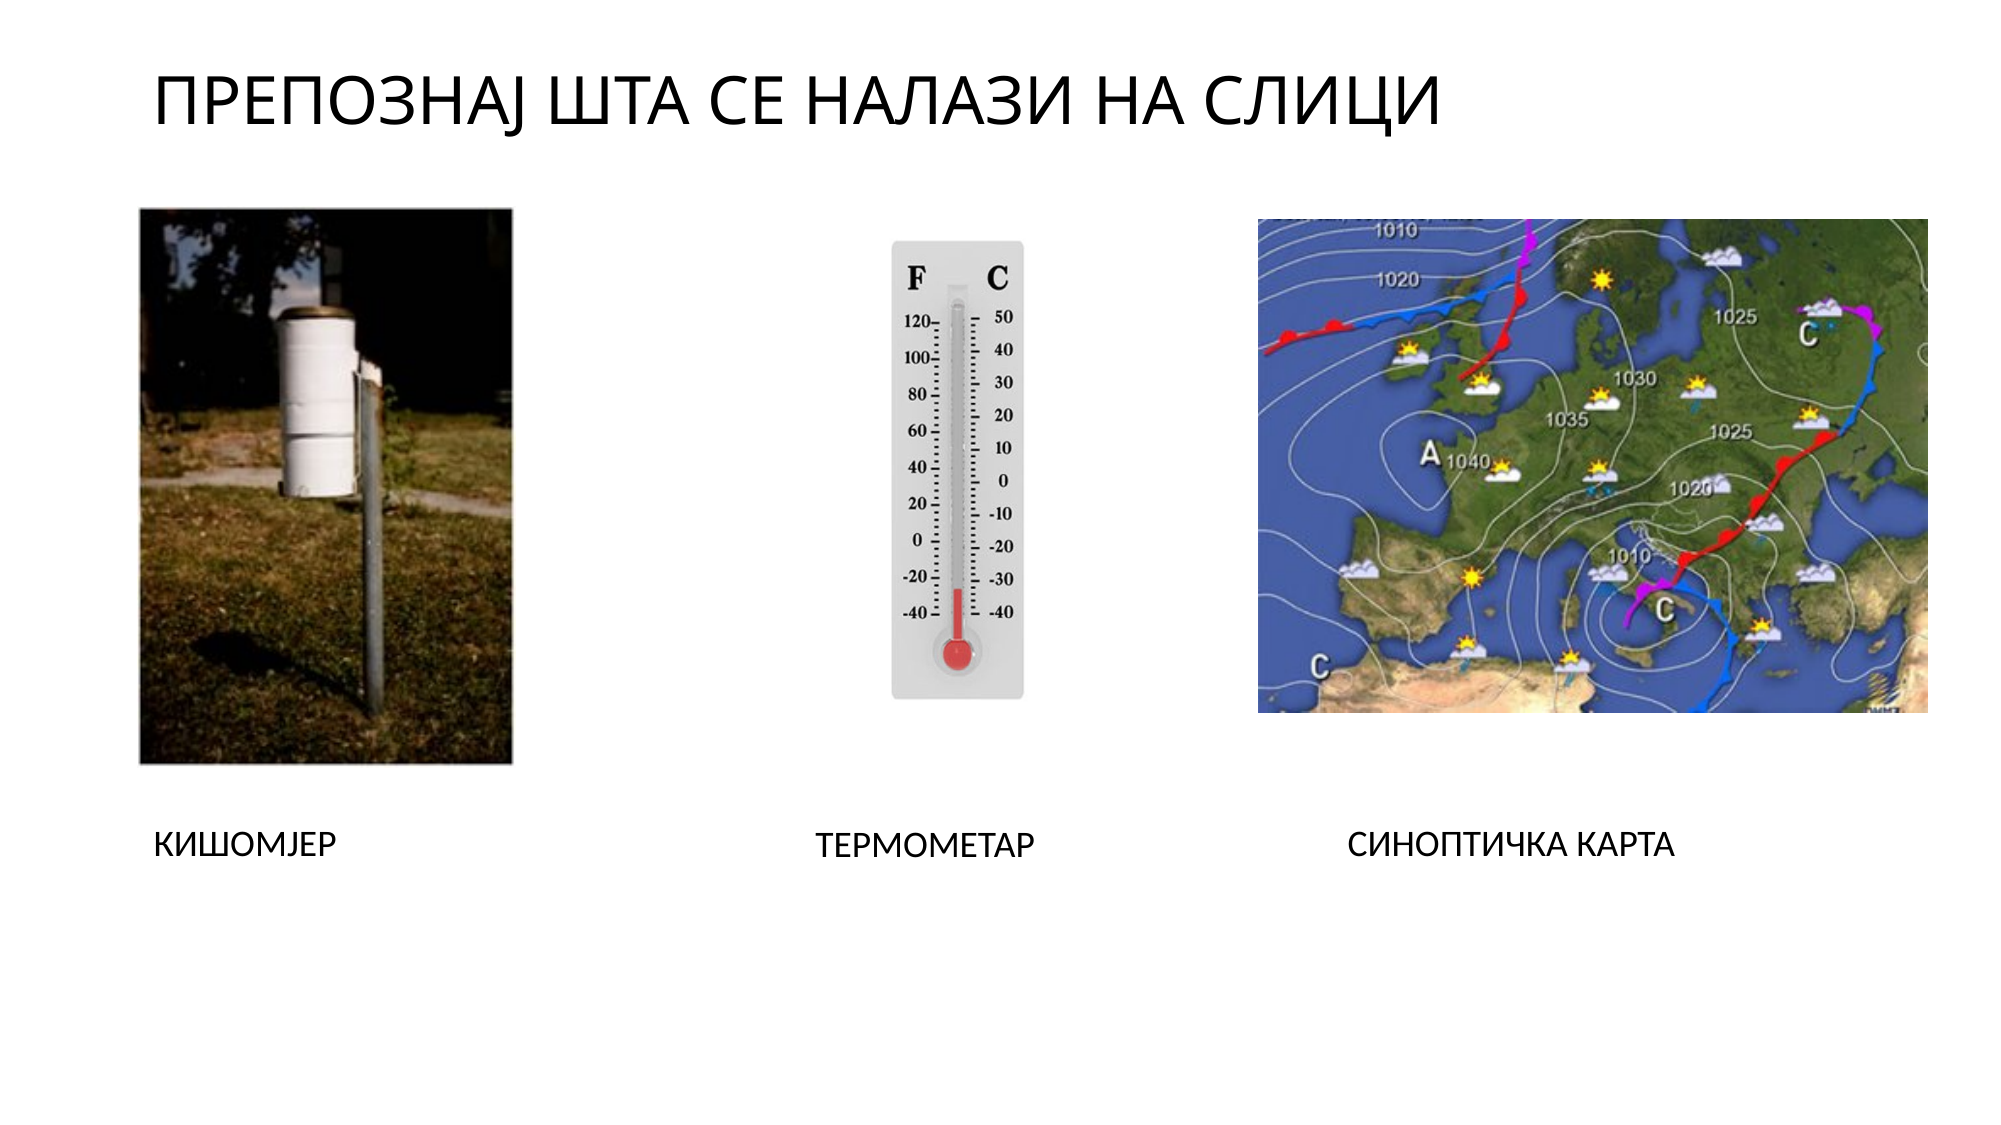

# ПРЕПОЗНАЈ ШТА СЕ НАЛАЗИ НА СЛИЦИ
Click to
КИШОМЈЕР
СИНОПТИЧКА КАРТА
ТЕРМОМЕТАР